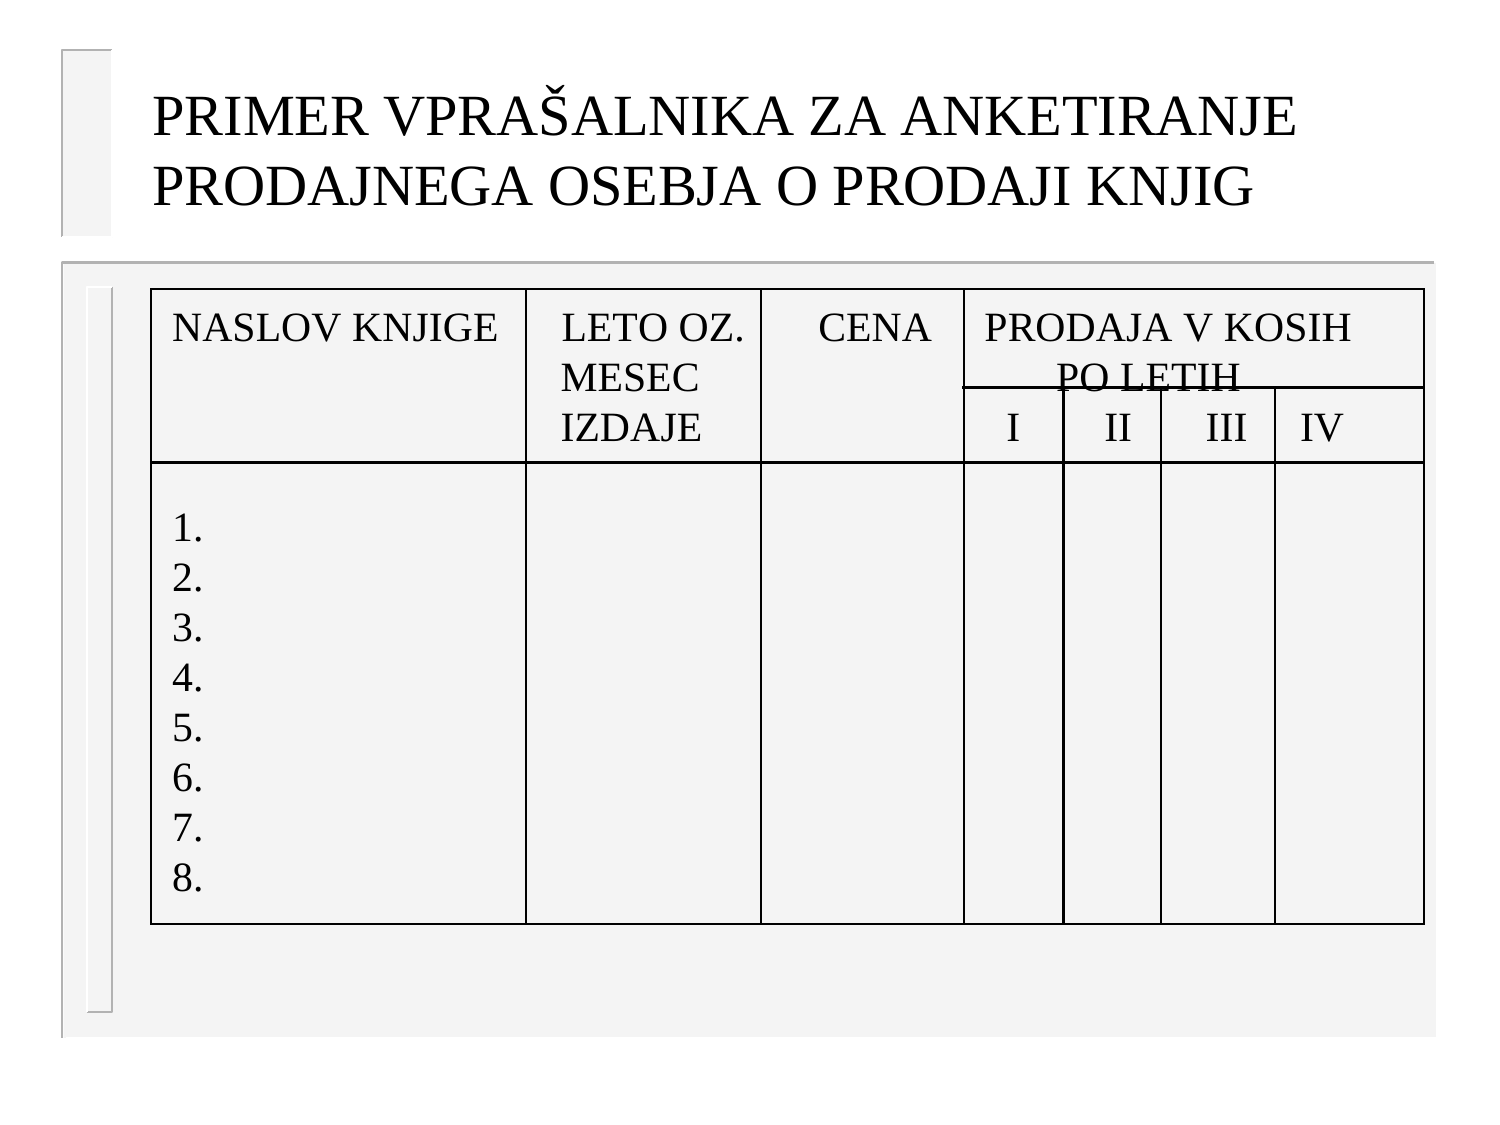

# PRIMER VPRAŠALNIKA ZA ANKETIRANJE PRODAJNEGA OSEBJA O PRODAJI KNJIG
NASLOV KNJIGE LETO OZ. CENA PRODAJA V KOSIH
 MESEC PO LETIH
 IZDAJE I II III IV
1.
2.
3.
4.
5.
6.
7.
8.